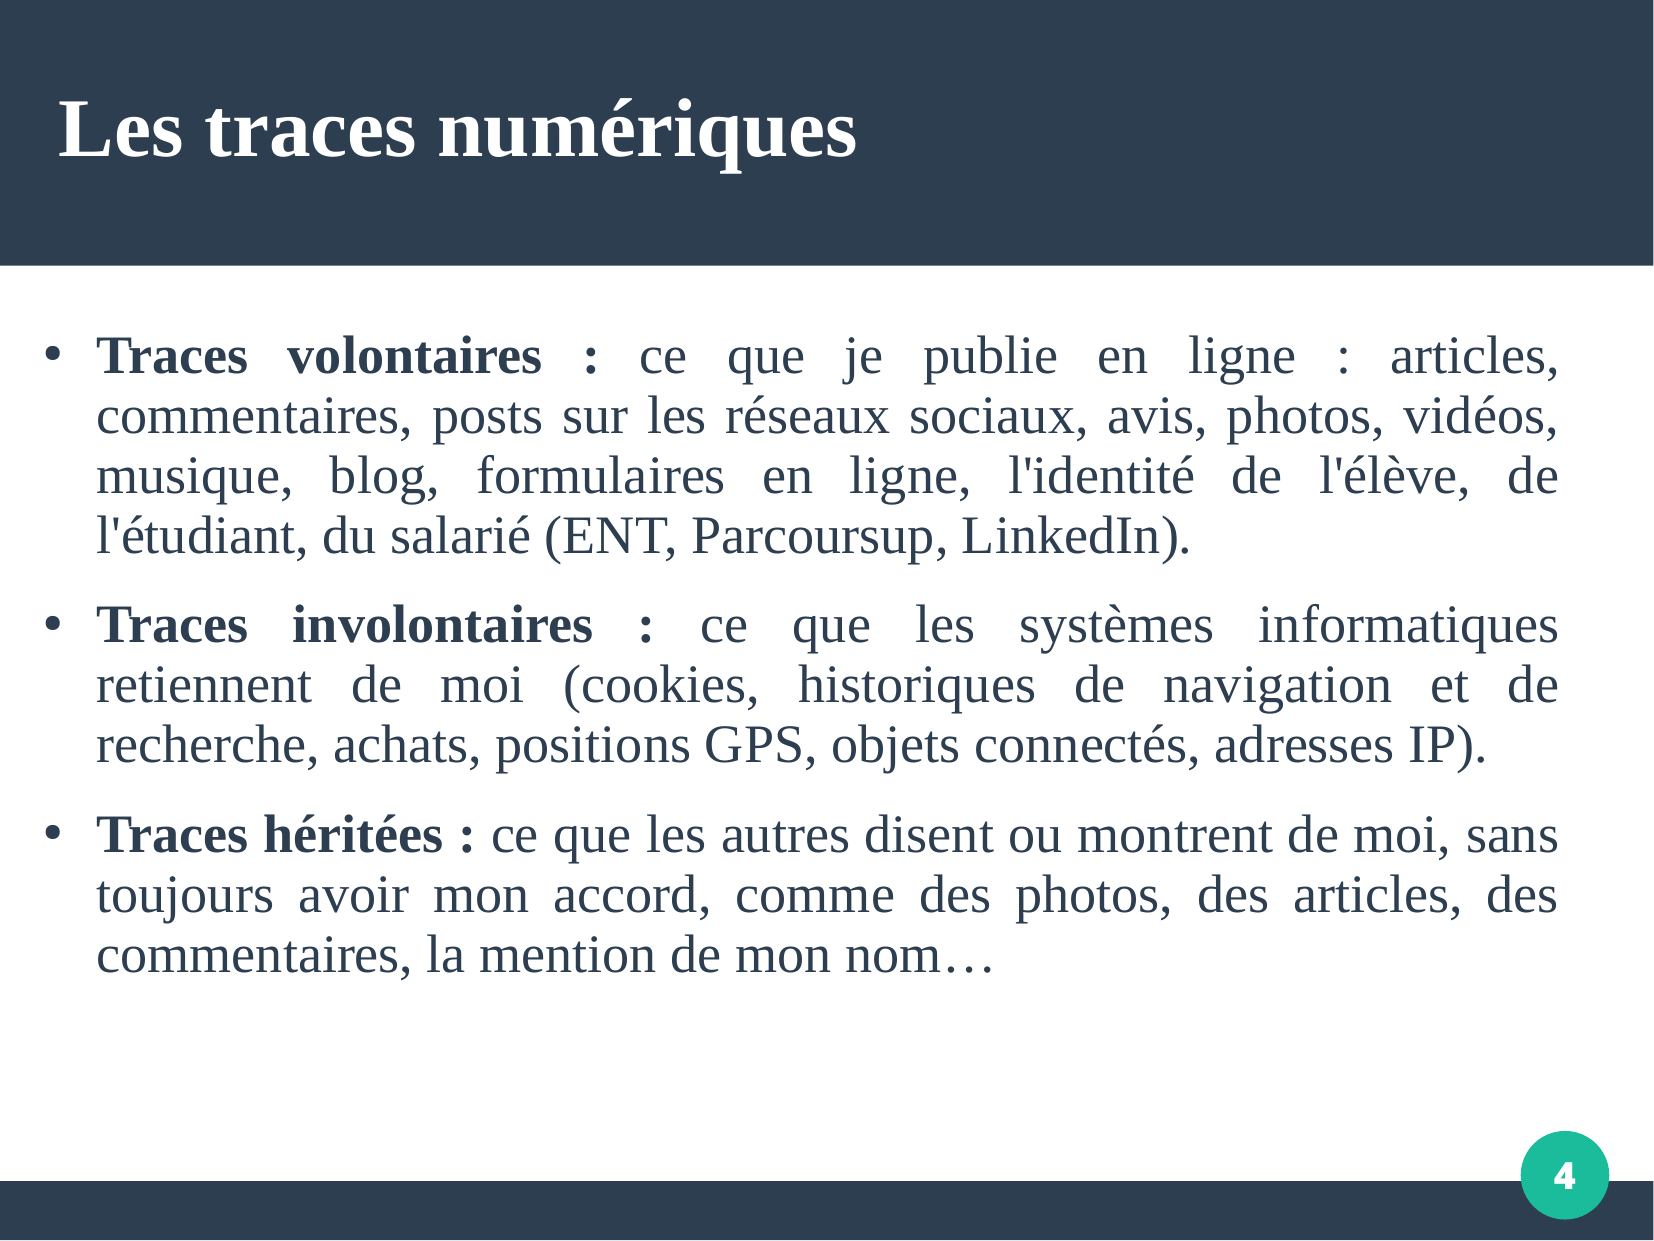

# Les traces numériques
Traces volontaires : ce que je publie en ligne : articles, commentaires, posts sur les réseaux sociaux, avis, photos, vidéos, musique, blog, formulaires en ligne, l'identité de l'élève, de l'étudiant, du salarié (ENT, Parcoursup, LinkedIn).
Traces involontaires : ce que les systèmes informatiques retiennent de moi (cookies, historiques de navigation et de recherche, achats, positions GPS, objets connectés, adresses IP).
Traces héritées : ce que les autres disent ou montrent de moi, sans toujours avoir mon accord, comme des photos, des articles, des commentaires, la mention de mon nom…
4